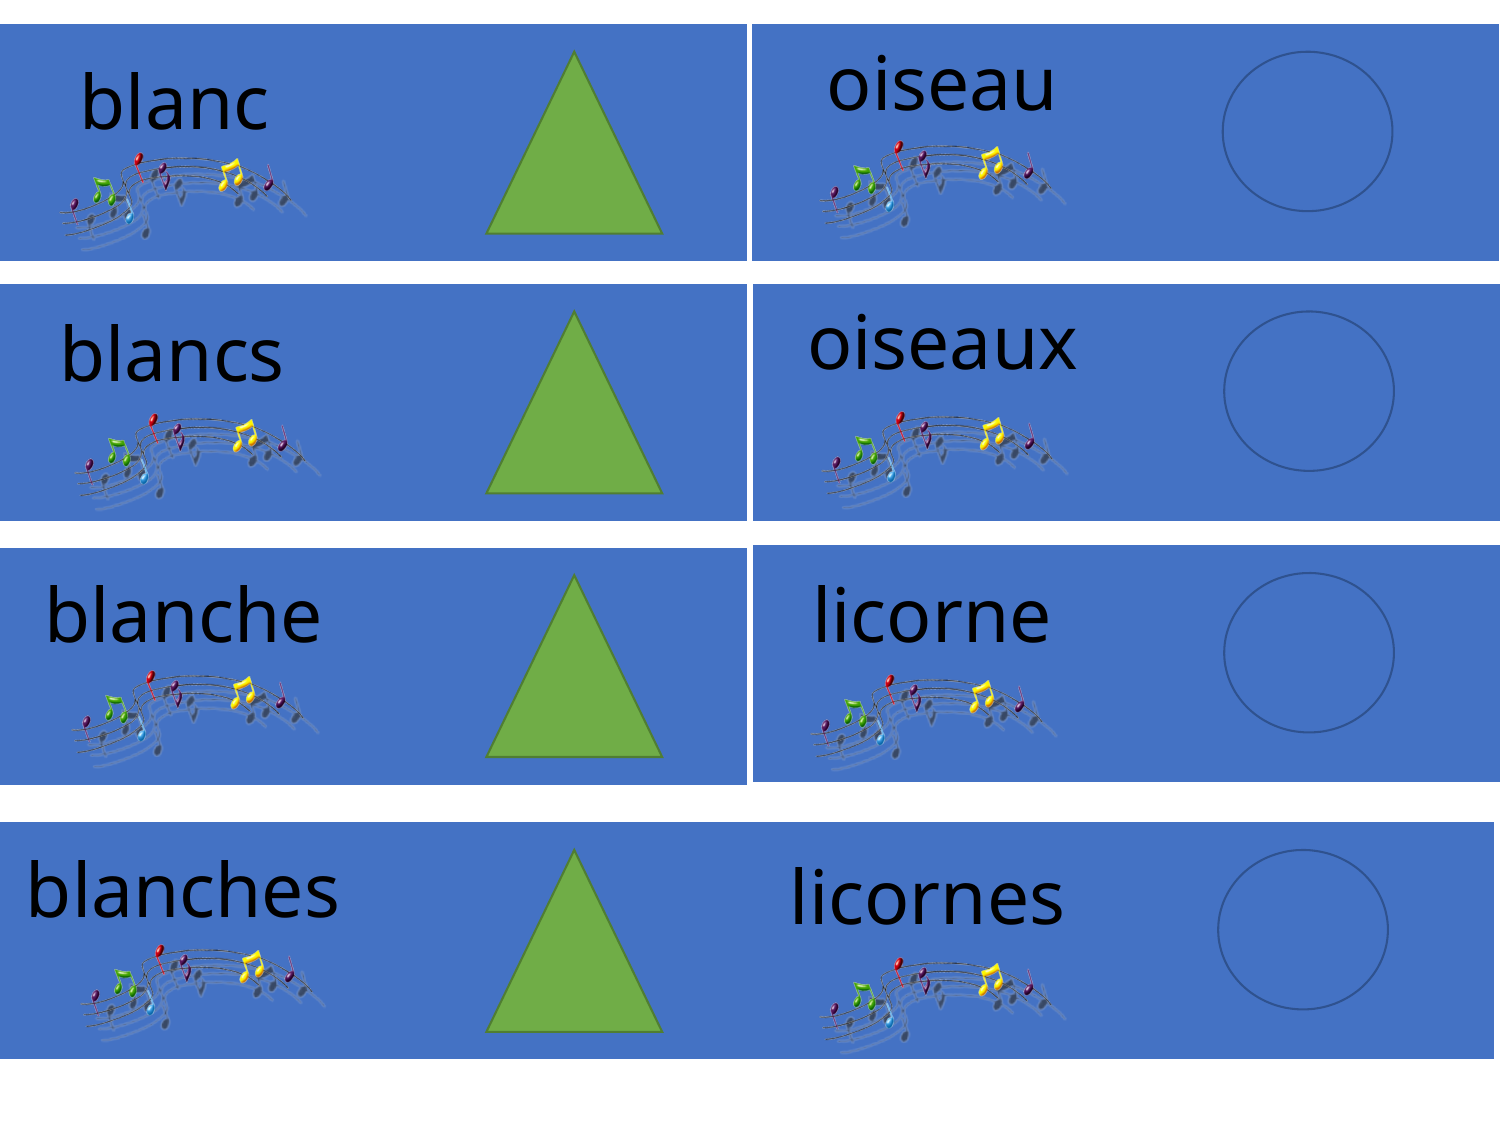

| | |
| --- | --- |
| | |
| --- | --- |
oiseau
blanc
| | |
| --- | --- |
| | |
| --- | --- |
oiseaux
blancs
| | |
| --- | --- |
| | |
| --- | --- |
blanche
licorne
| | |
| --- | --- |
| | |
| --- | --- |
blanches
licornes